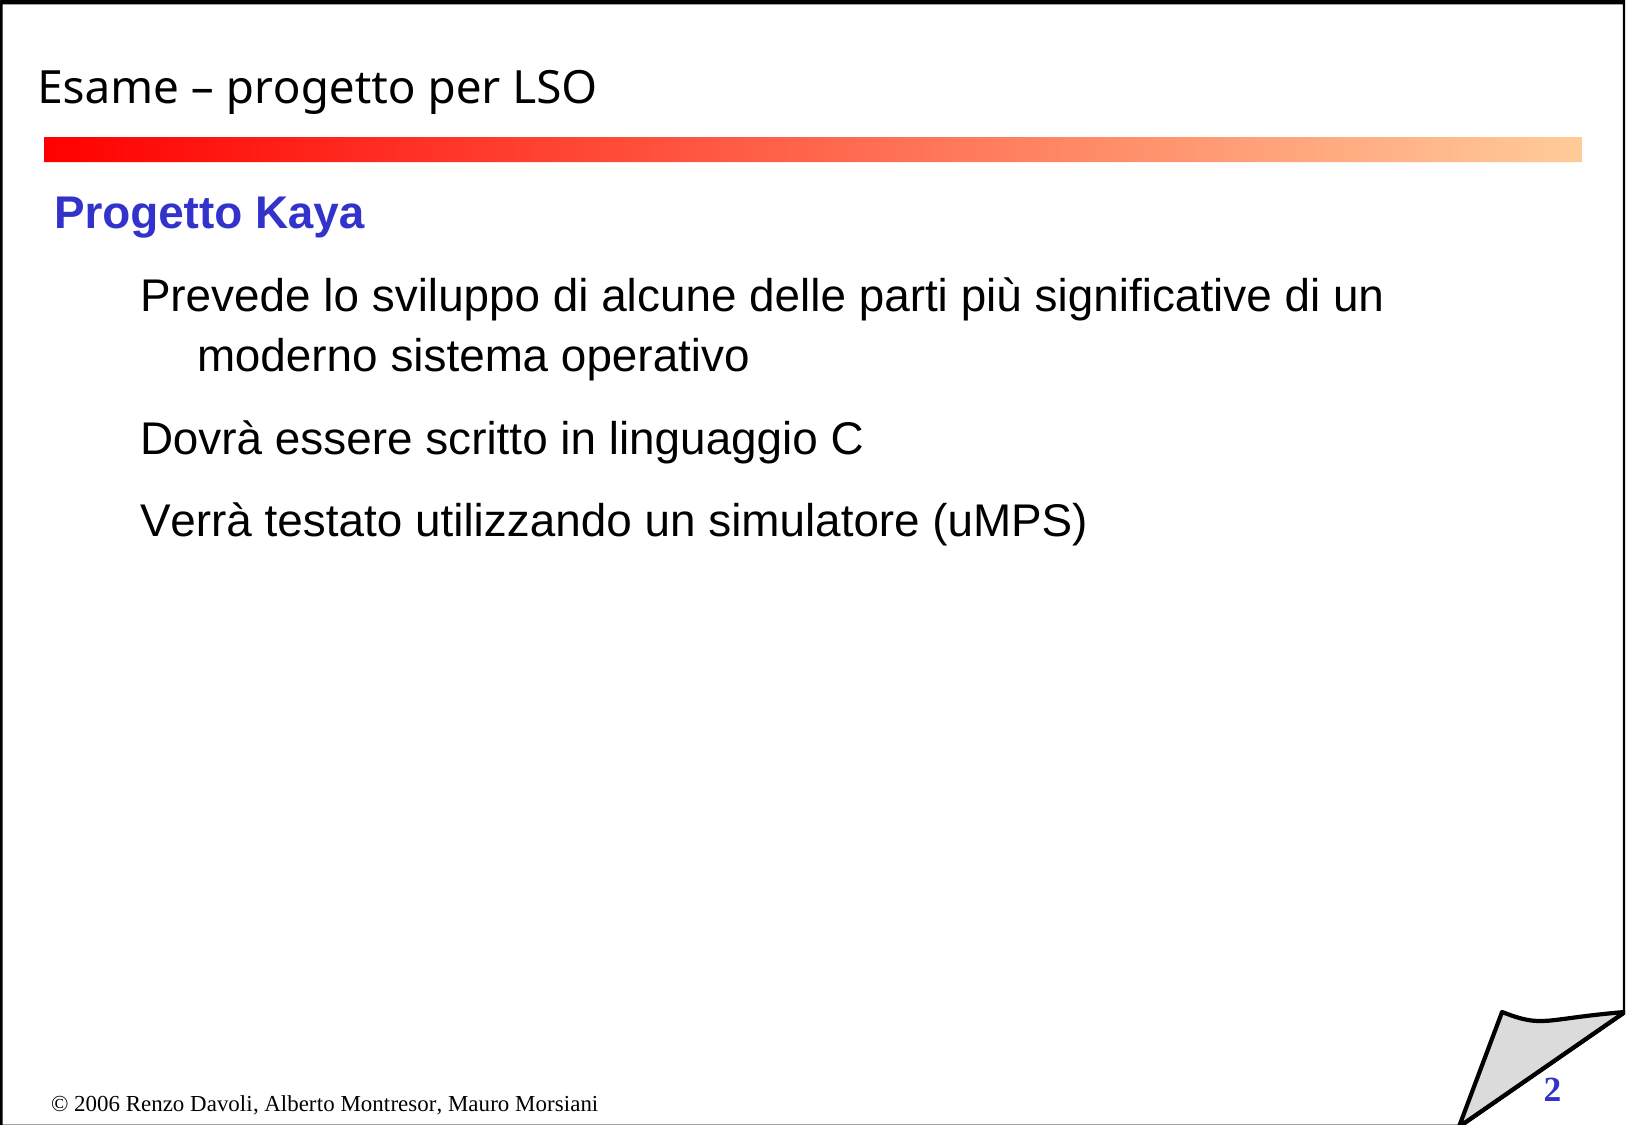

# Esame – progetto per LSO
Progetto Kaya
Prevede lo sviluppo di alcune delle parti più significative di un moderno sistema operativo
Dovrà essere scritto in linguaggio C
Verrà testato utilizzando un simulatore (uMPS)